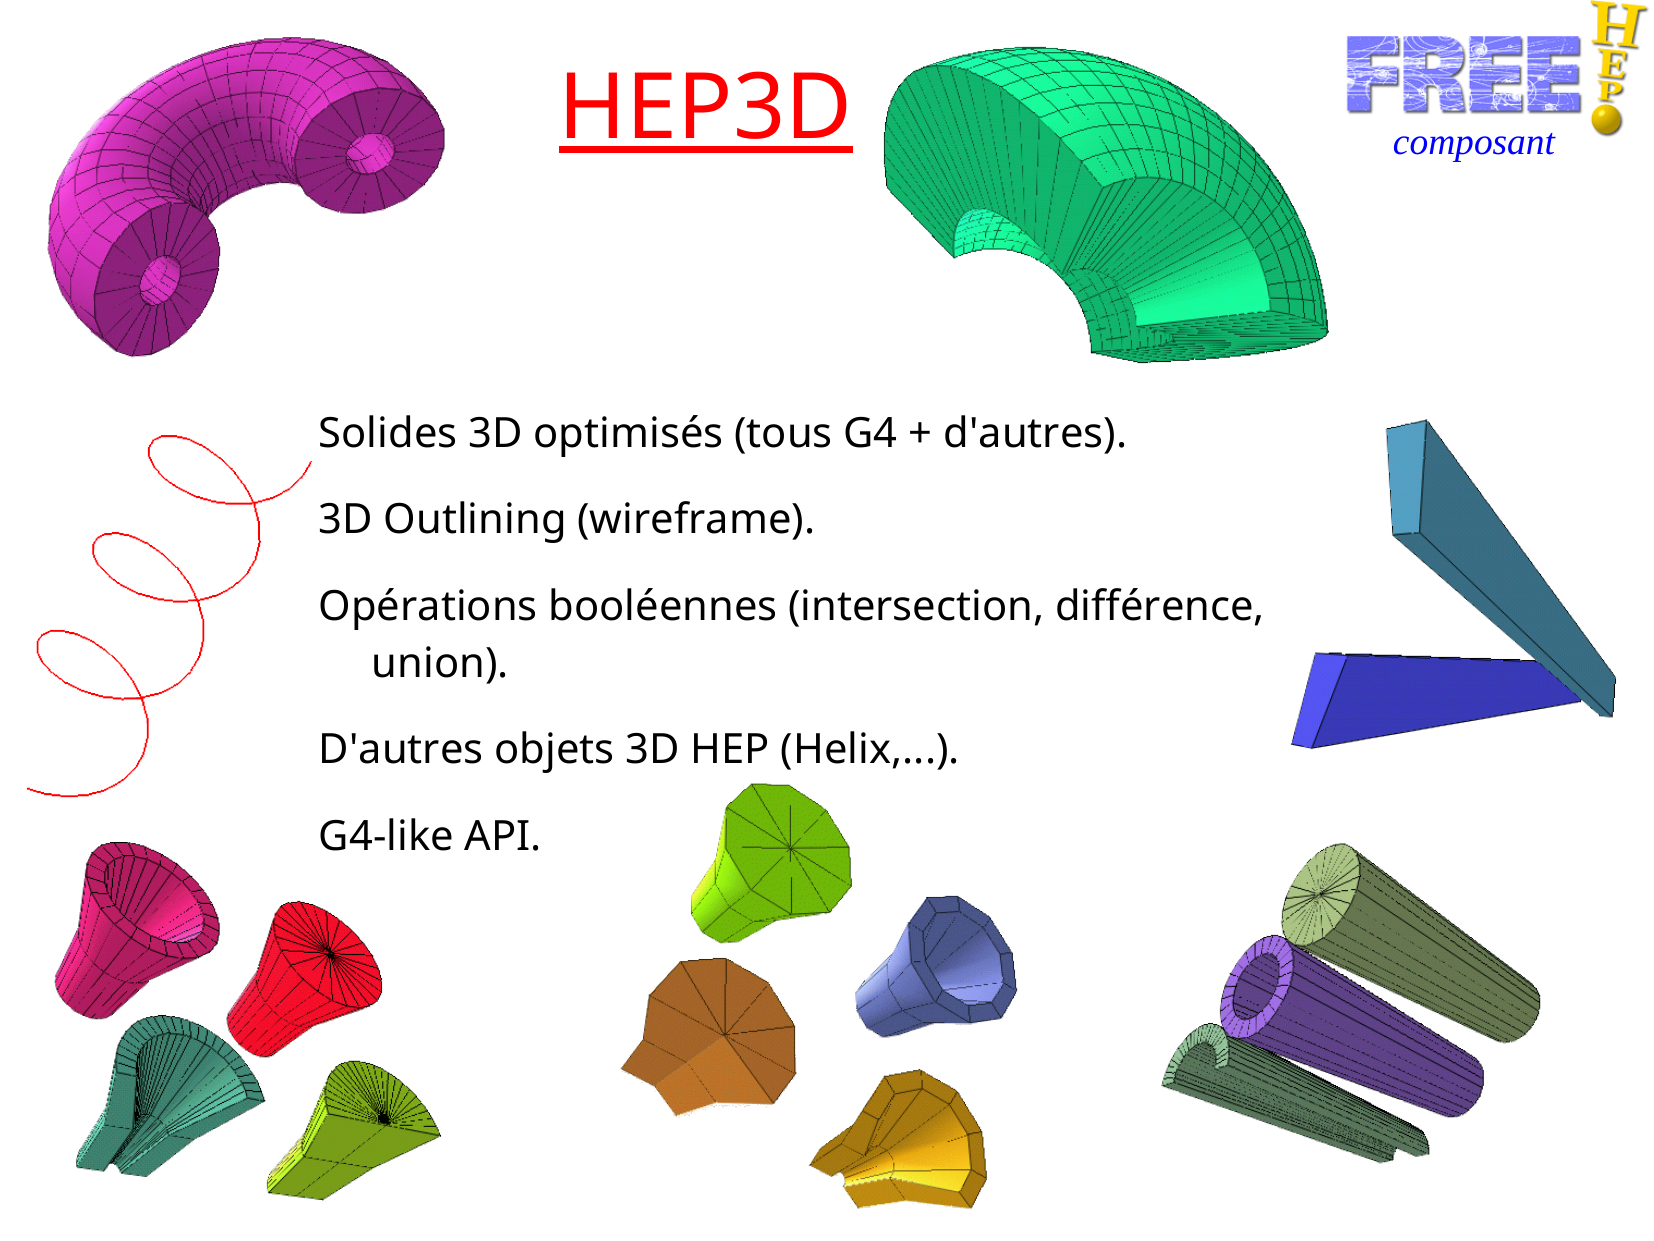

# HEP3D
composant
Solides 3D optimisés (tous G4 + d'autres).
3D Outlining (wireframe).
Opérations booléennes (intersection, différence, union).
D'autres objets 3D HEP (Helix,...).
G4-like API.